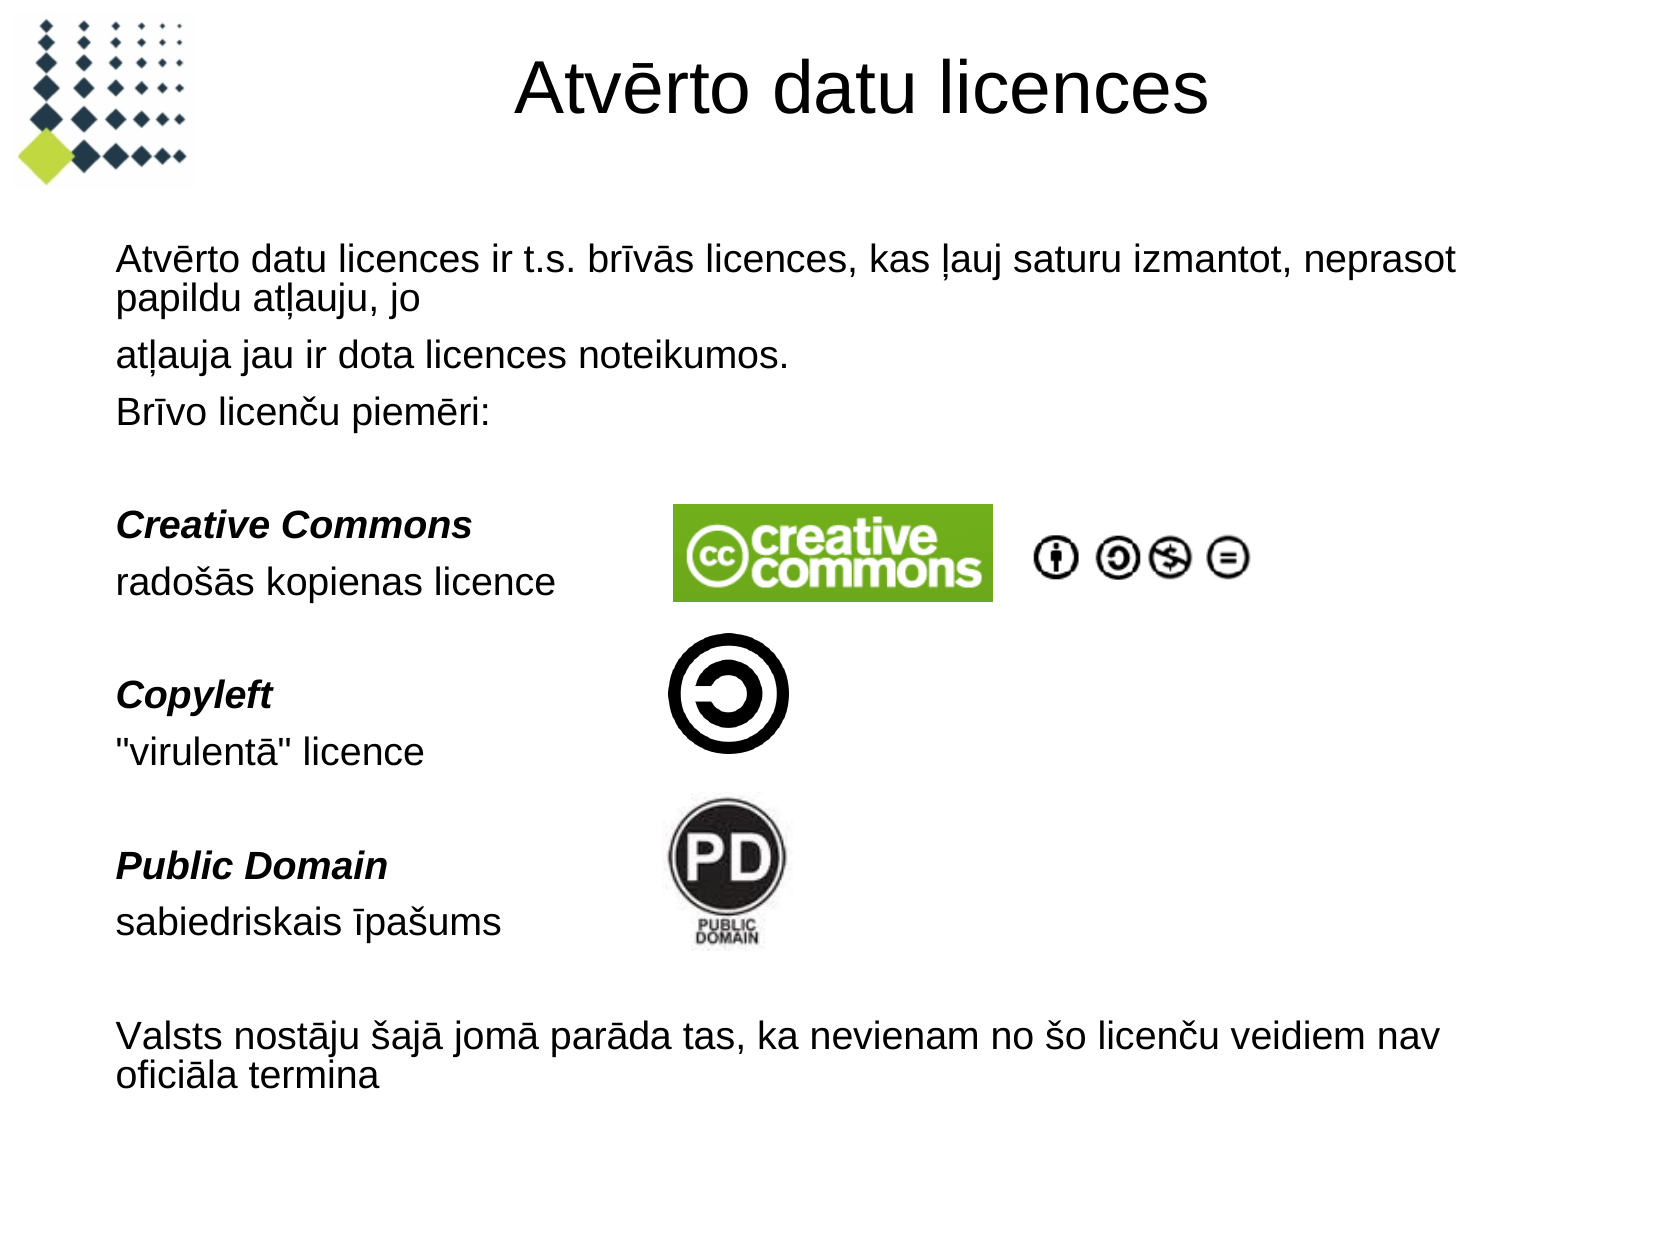

# Atvērto datu licences
Atvērto datu licences ir t.s. brīvās licences, kas ļauj saturu izmantot, neprasot papildu atļauju, jo
atļauja jau ir dota licences noteikumos.
Brīvo licenču piemēri:
Creative Commons
radošās kopienas licence
Copyleft
"virulentā" licence
Public Domain
sabiedriskais īpašums
Valsts nostāju šajā jomā parāda tas, ka nevienam no šo licenču veidiem nav oficiāla termina